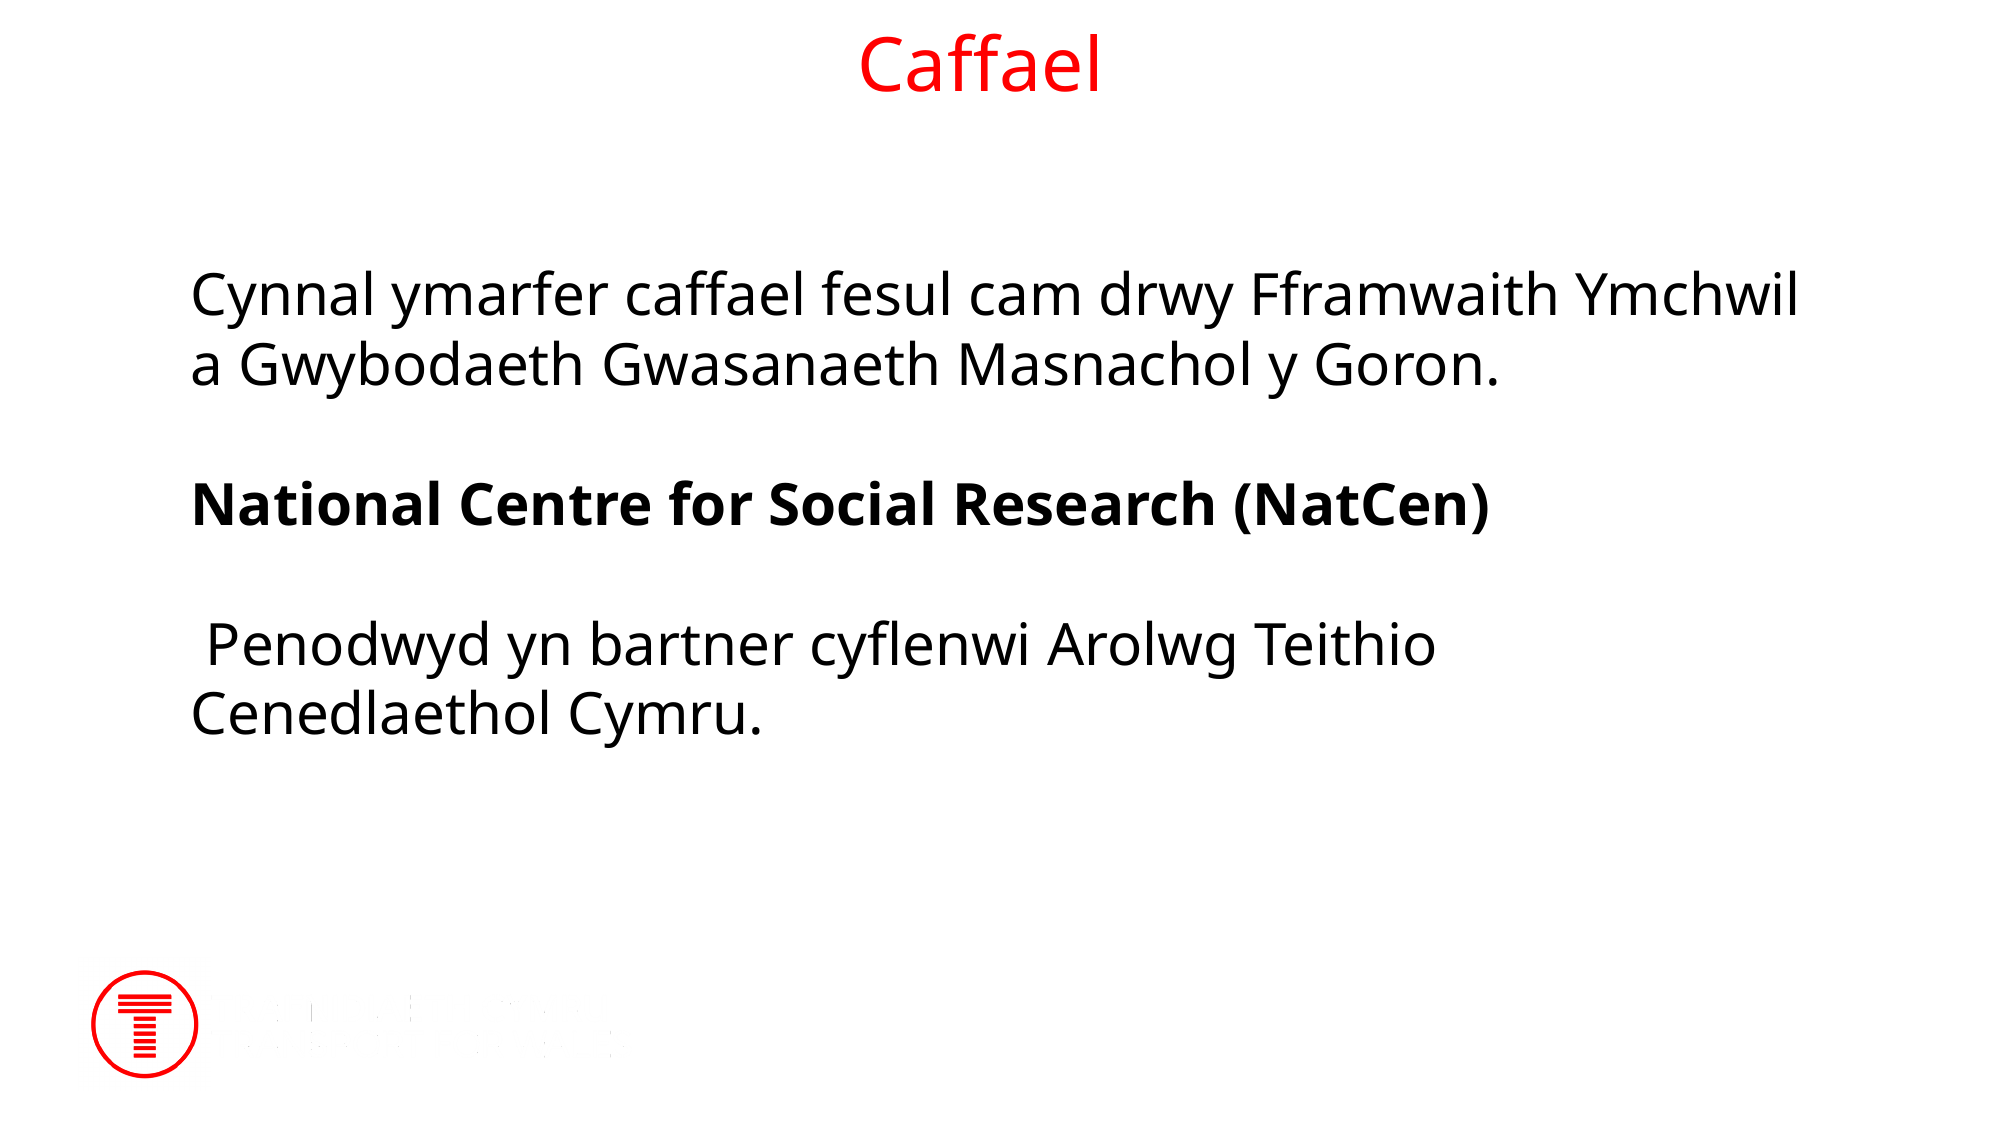

Caffael
# Cynnal ymarfer caffael fesul cam drwy Fframwaith Ymchwil a Gwybodaeth Gwasanaeth Masnachol y Goron.
National Centre for Social Research (NatCen)
 Penodwyd yn bartner cyflenwi Arolwg Teithio Cenedlaethol Cymru.